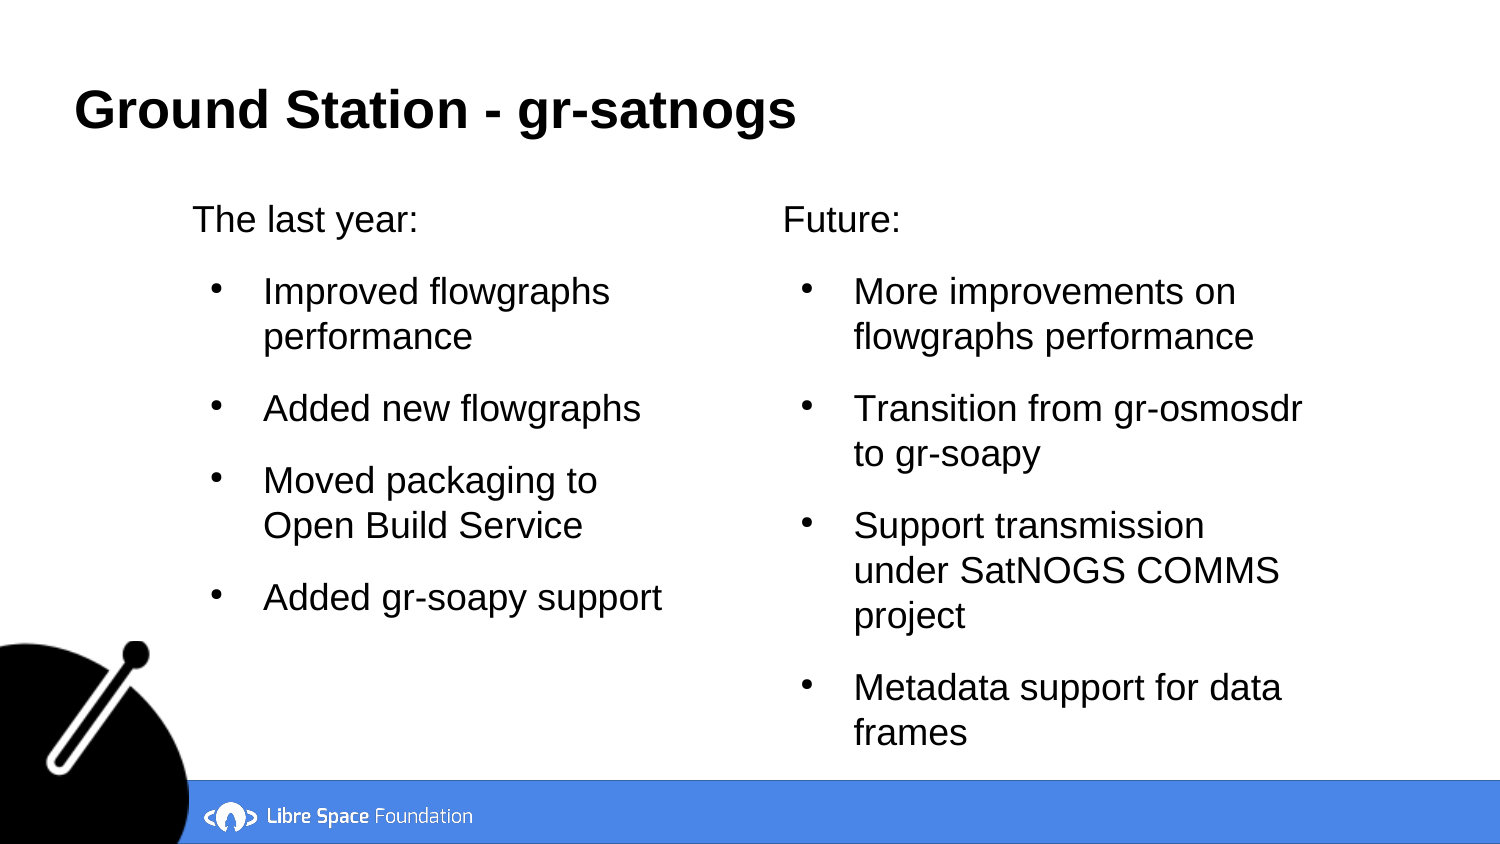

# Ground Station - gr-satnogs
The last year:
Improved flowgraphs performance
Added new flowgraphs
Moved packaging to
Open Build Service
Added gr-soapy support
Future:
More improvements on flowgraphs performance
Transition from gr-osmosdr to gr-soapy
Support transmission under SatNOGS COMMS project
Metadata support for data frames